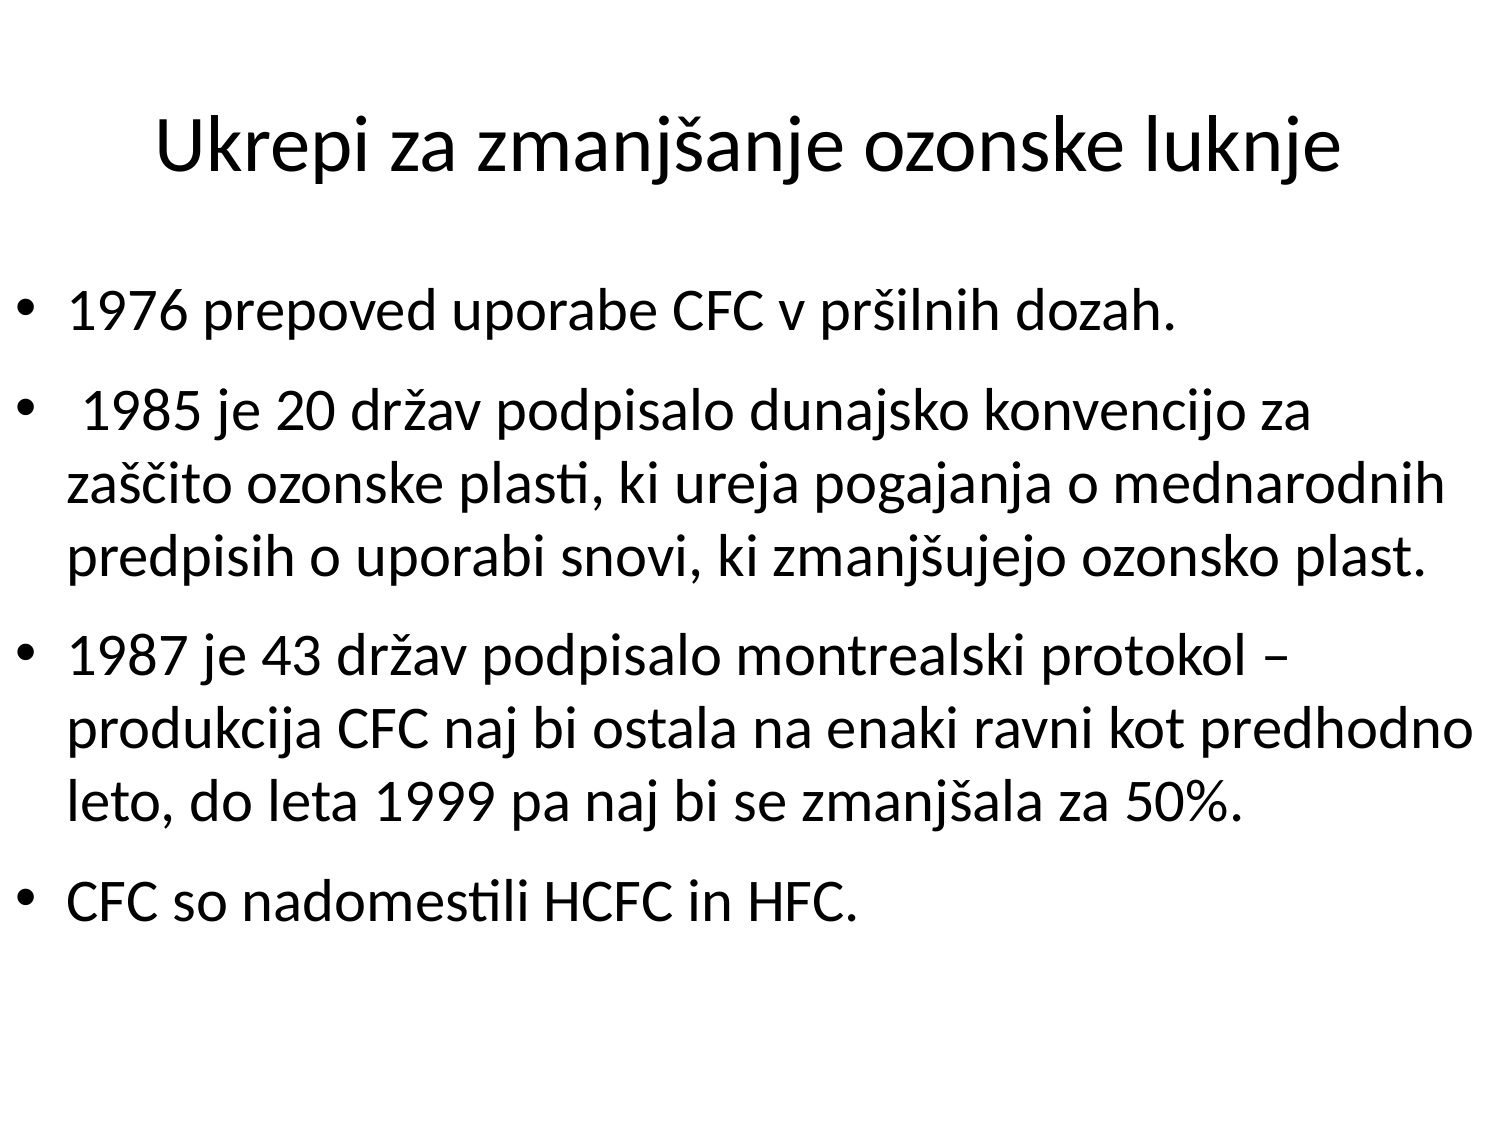

# Ukrepi za zmanjšanje ozonske luknje
1976 prepoved uporabe CFC v pršilnih dozah.
 1985 je 20 držav podpisalo dunajsko konvencijo za zaščito ozonske plasti, ki ureja pogajanja o mednarodnih predpisih o uporabi snovi, ki zmanjšujejo ozonsko plast.
1987 je 43 držav podpisalo montrealski protokol – produkcija CFC naj bi ostala na enaki ravni kot predhodno leto, do leta 1999 pa naj bi se zmanjšala za 50%.
CFC so nadomestili HCFC in HFC.